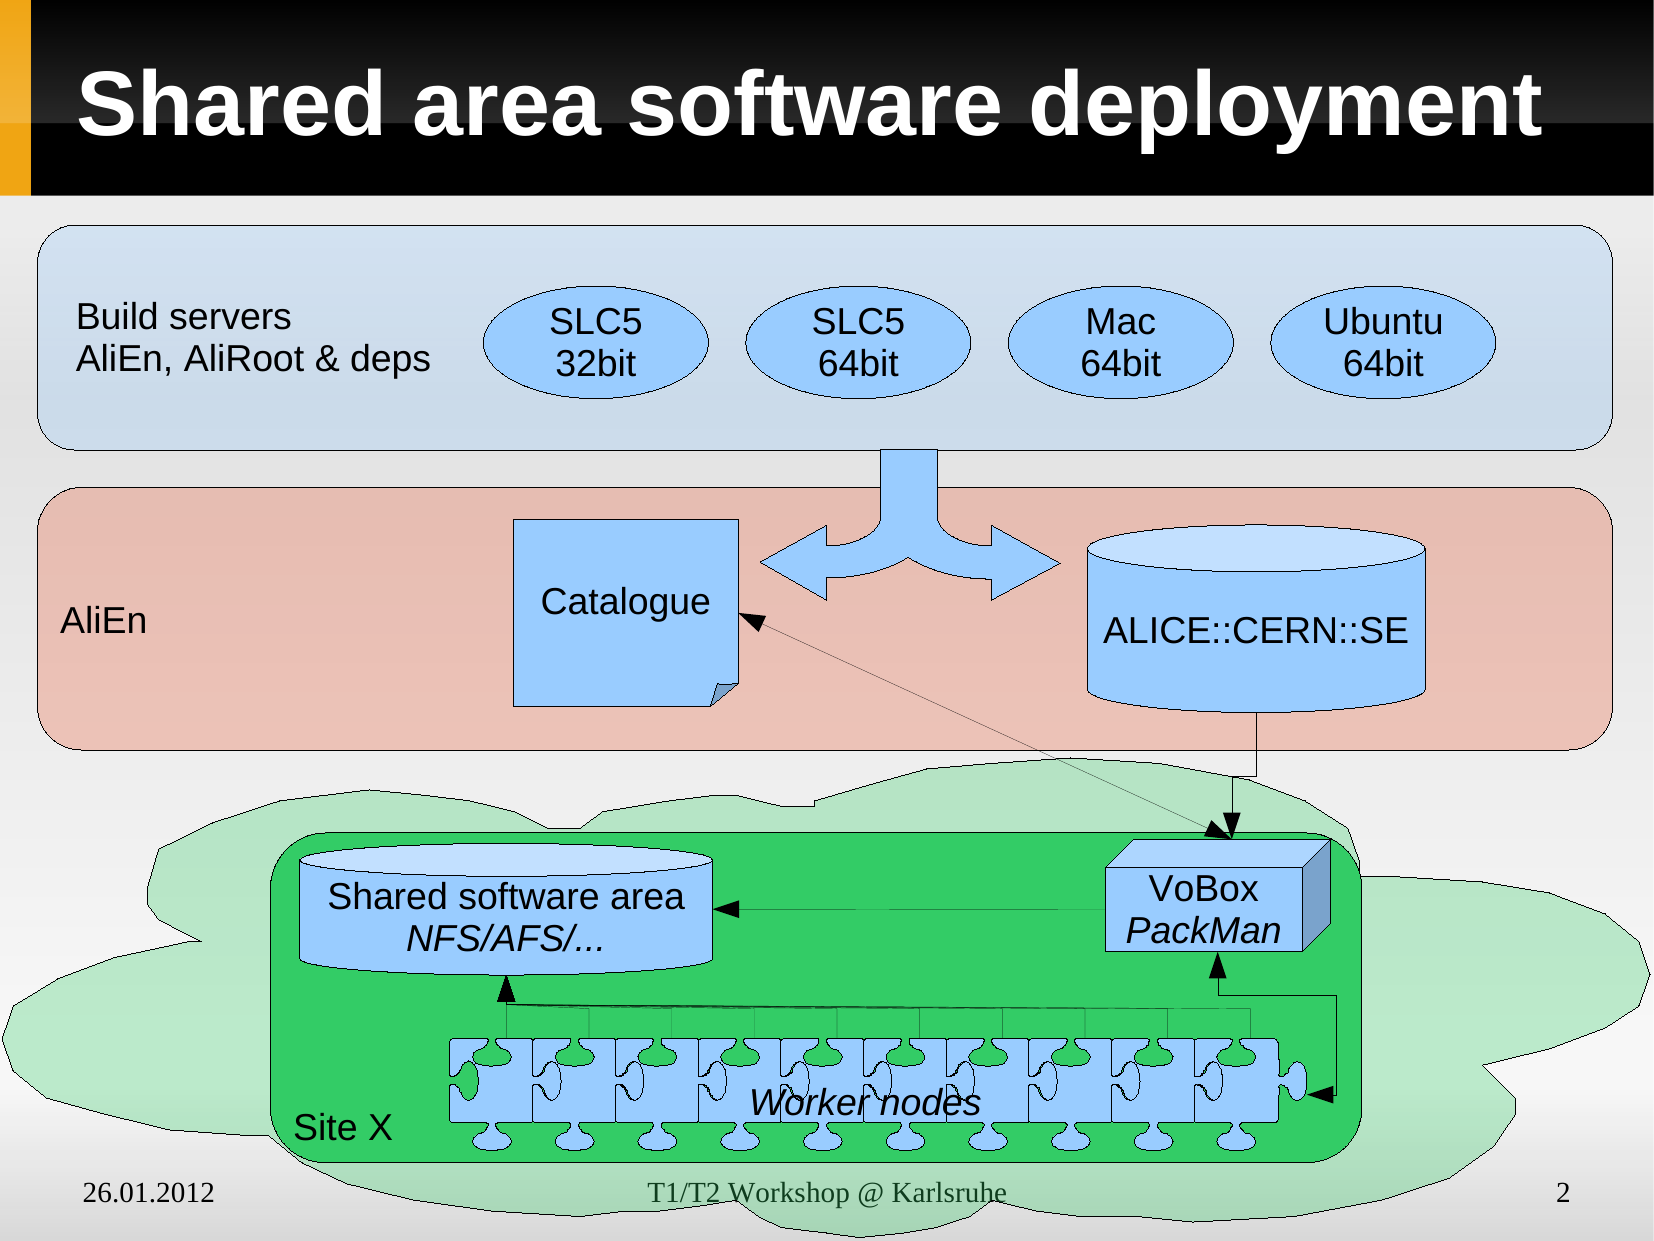

# Shared area software deployment
SLC5
32bit
SLC5
64bit
Mac
64bit
Ubuntu
64bit
Build servers
AliEn, AliRoot & deps
Catalogue
ALICE::CERN::SE
AliEn
VoBox
PackMan
Shared software area
NFS/AFS/...
Worker nodes
Site X
26.01.2012
T1/T2 Workshop @ Karlsruhe
2